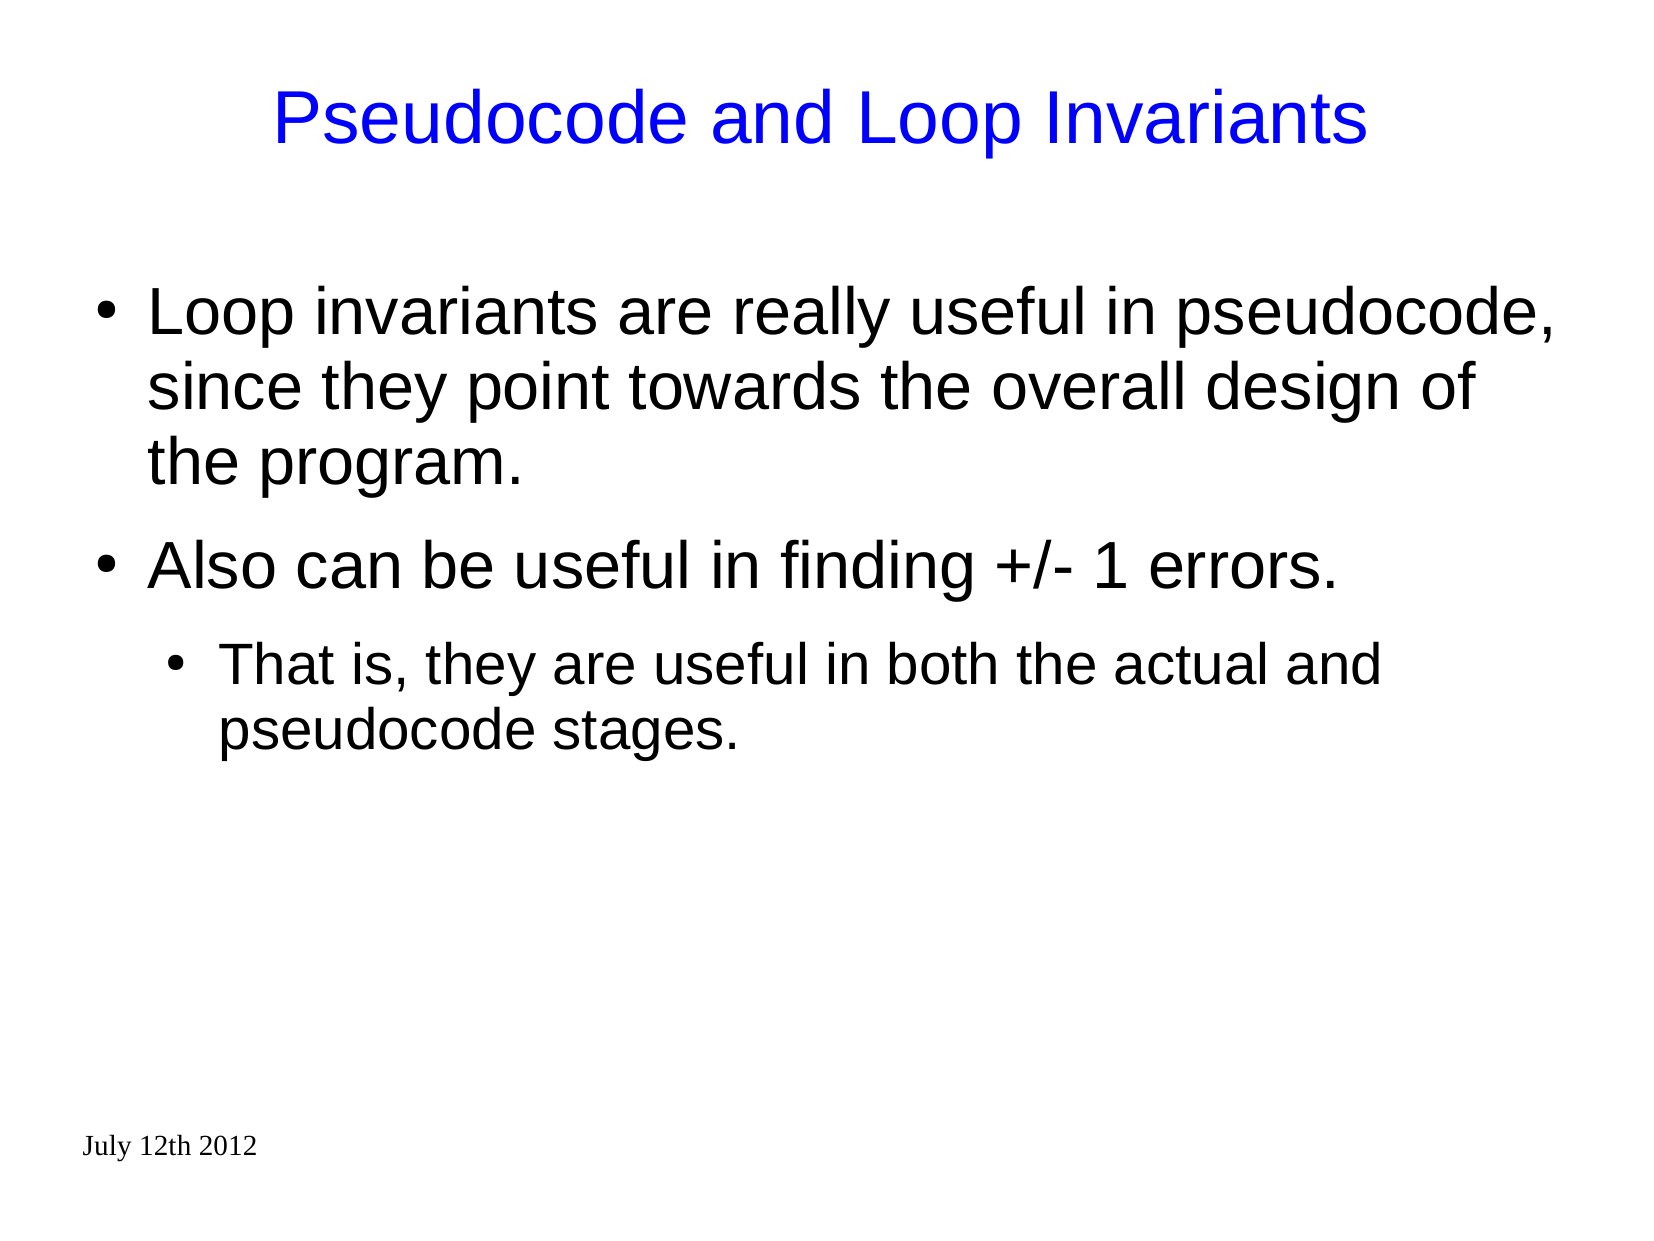

# Pseudocode and Loop Invariants
Loop invariants are really useful in pseudocode, since they point towards the overall design of the program.
Also can be useful in finding +/- 1 errors.
That is, they are useful in both the actual and pseudocode stages.
July 12th 2012